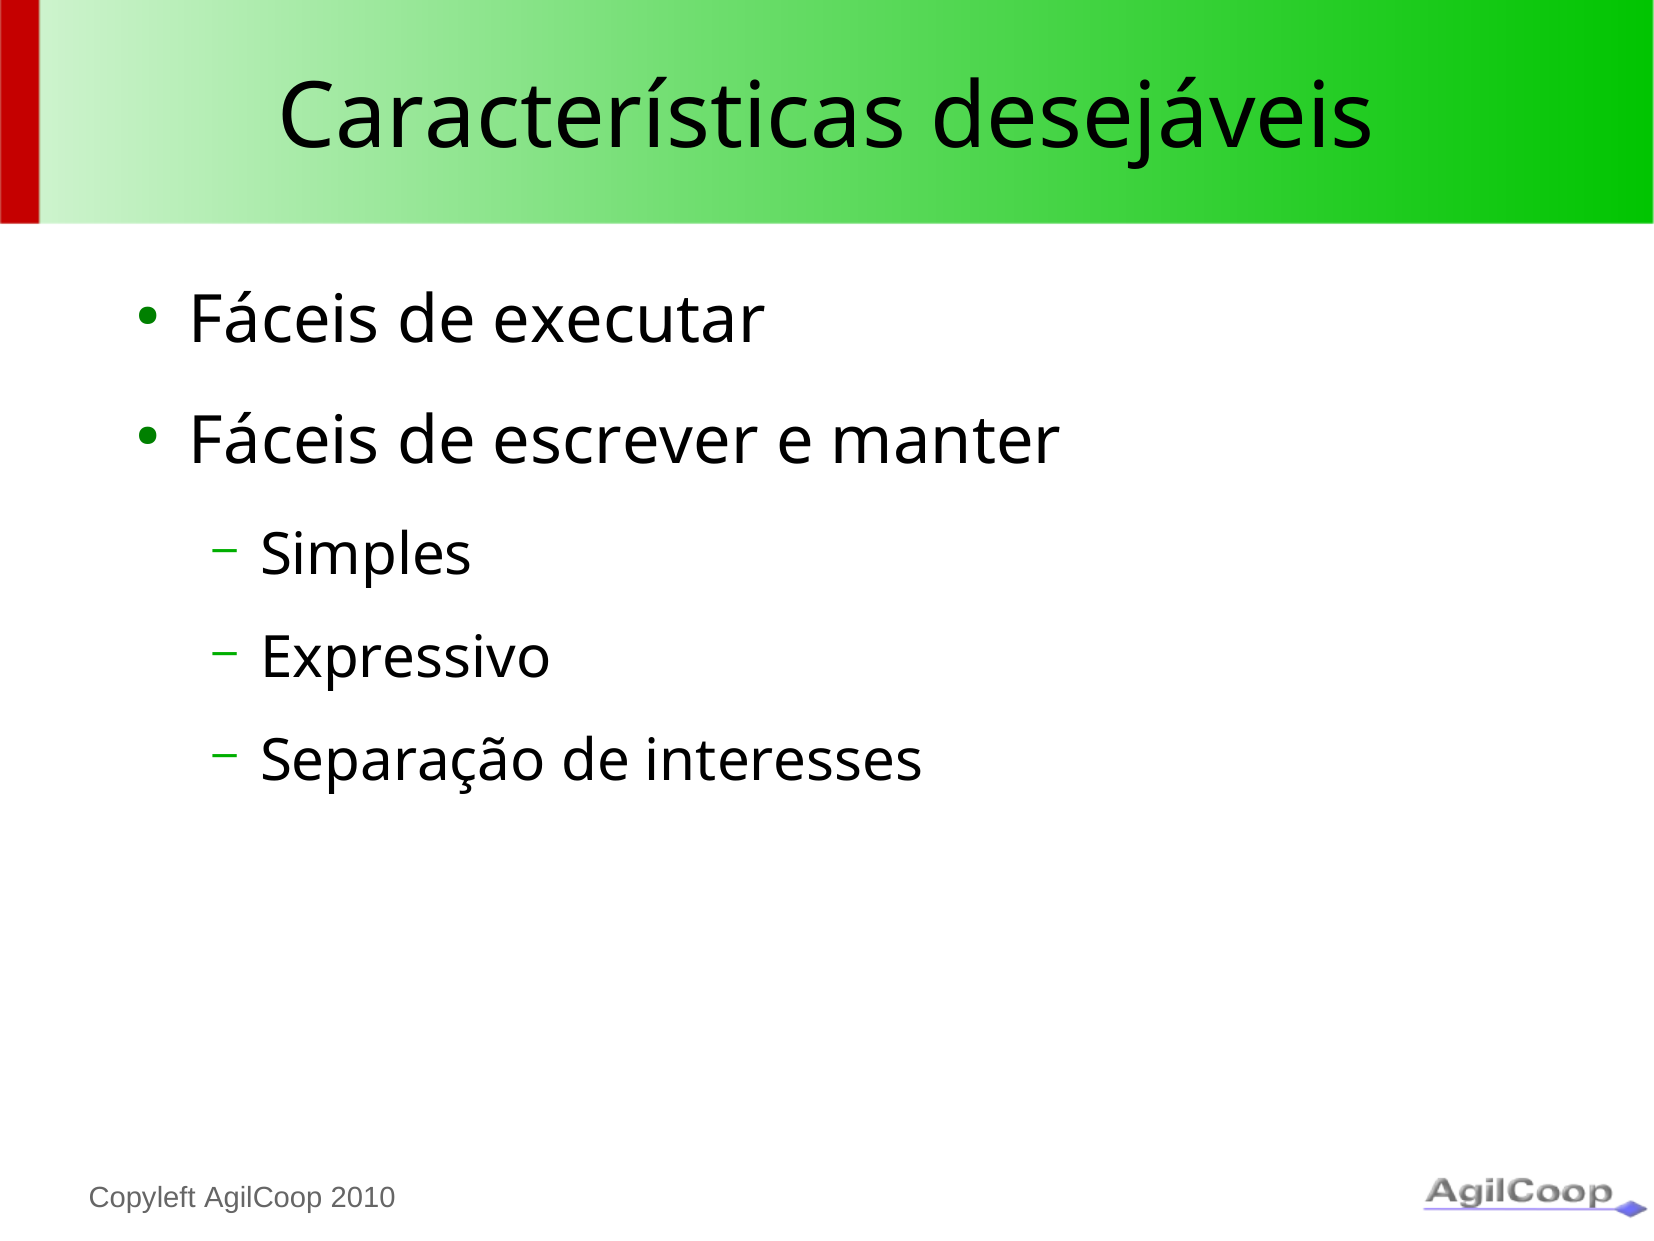

# Características desejáveis
Fáceis de executar
Fáceis de escrever e manter
Simples
Expressivo
Separação de interesses
Copyleft AgilCoop 2010